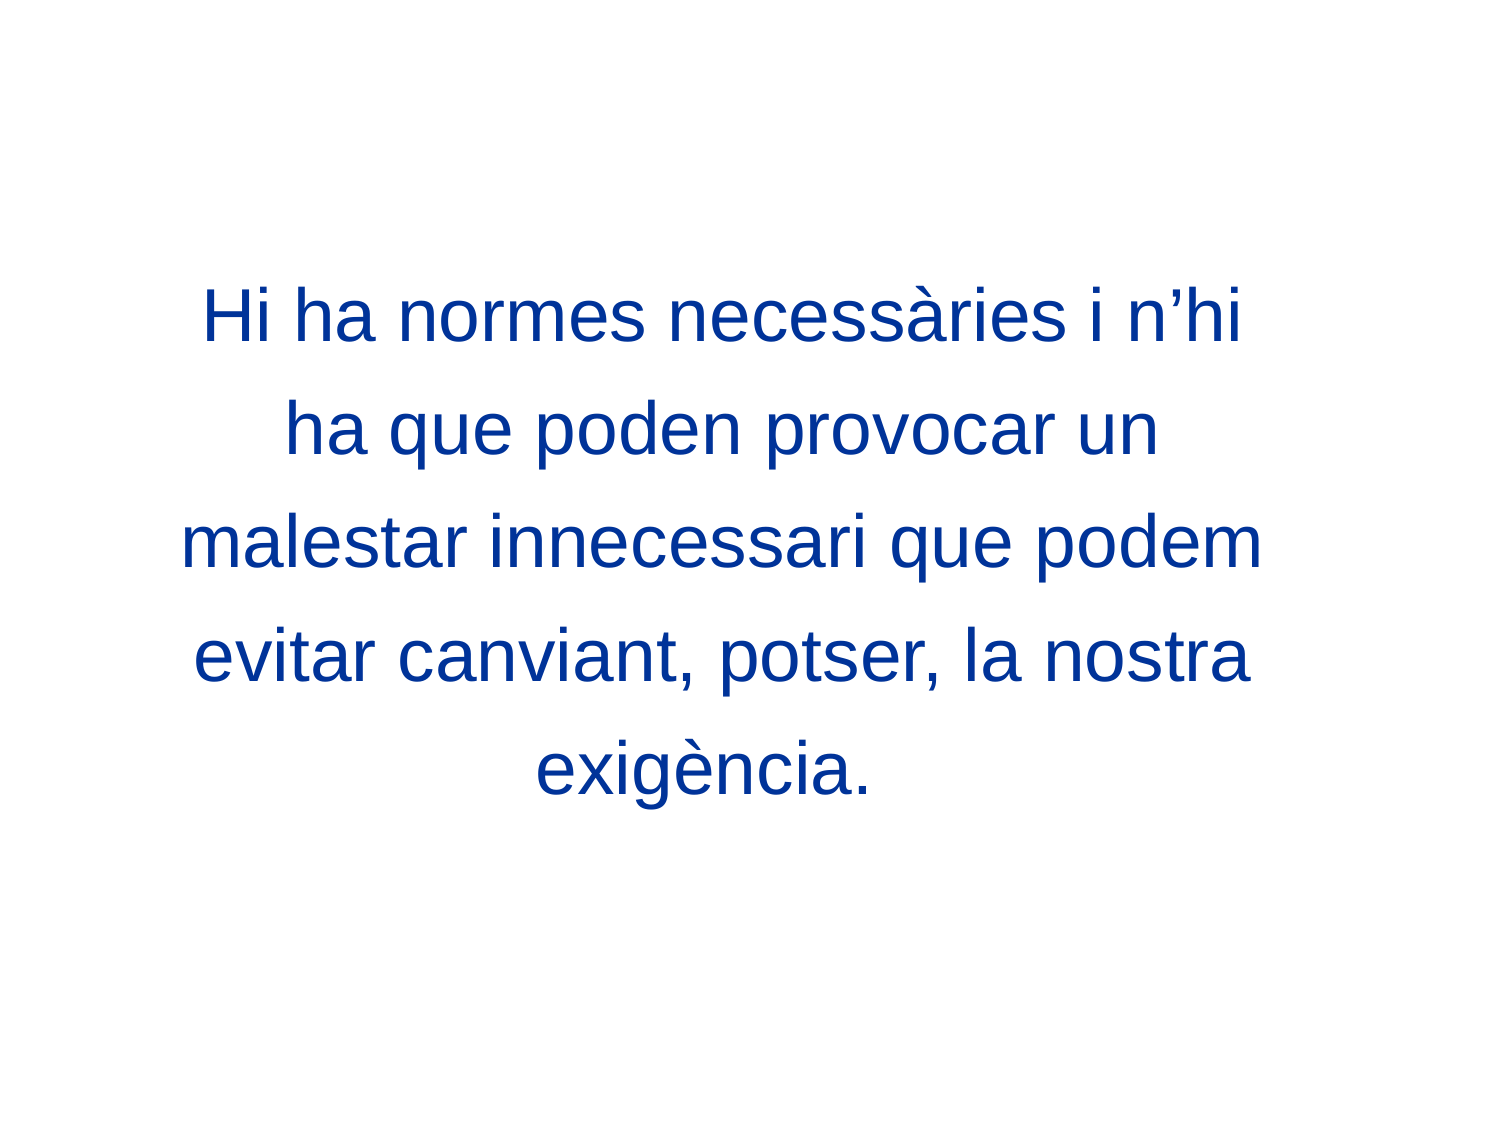

Hi ha normes necessàries i n’hi ha que poden provocar un malestar innecessari que podem evitar canviant, potser, la nostra exigència.